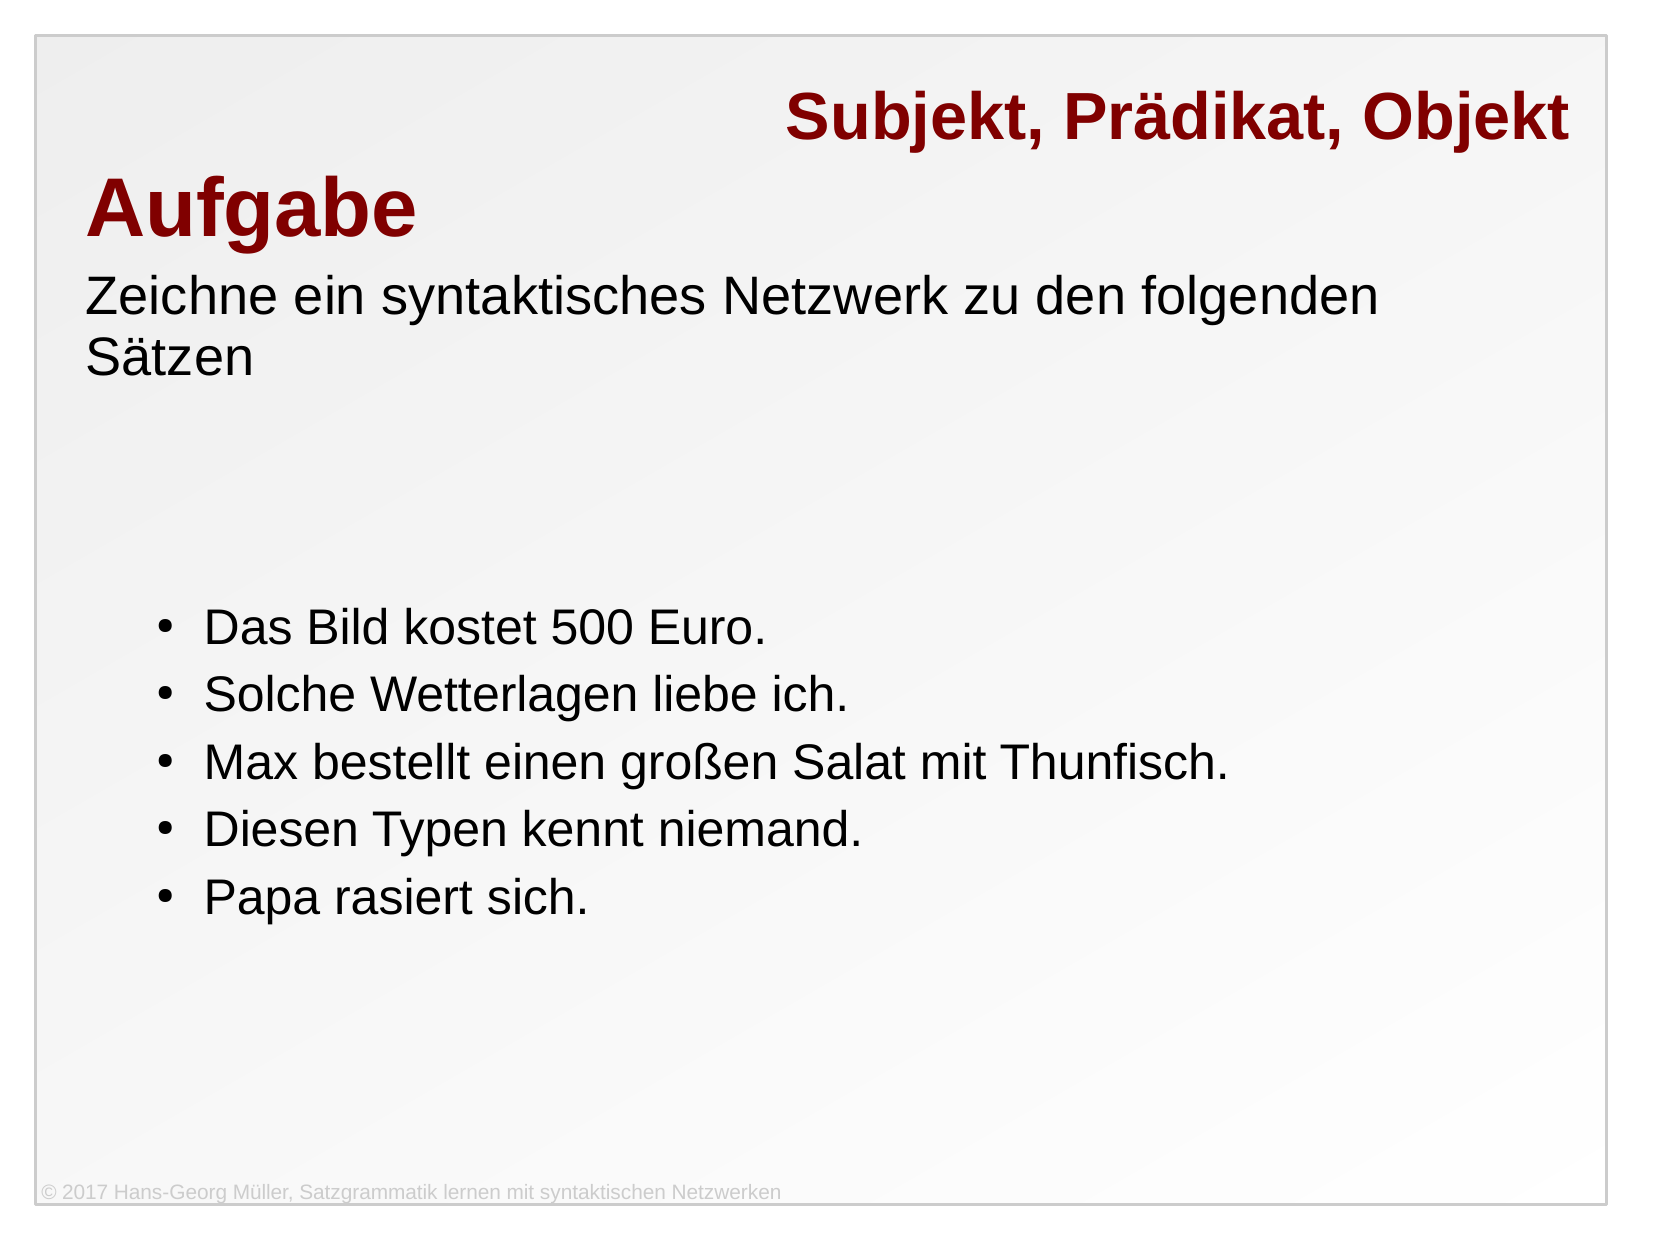

# Subjekt, Prädikat, Objekt
Aufgabe
Zeichne ein syntaktisches Netzwerk zu den folgenden Sätzen
Das Bild kostet 500 Euro.
Solche Wetterlagen liebe ich.
Max bestellt einen großen Salat mit Thunfisch.
Diesen Typen kennt niemand.
Papa rasiert sich.